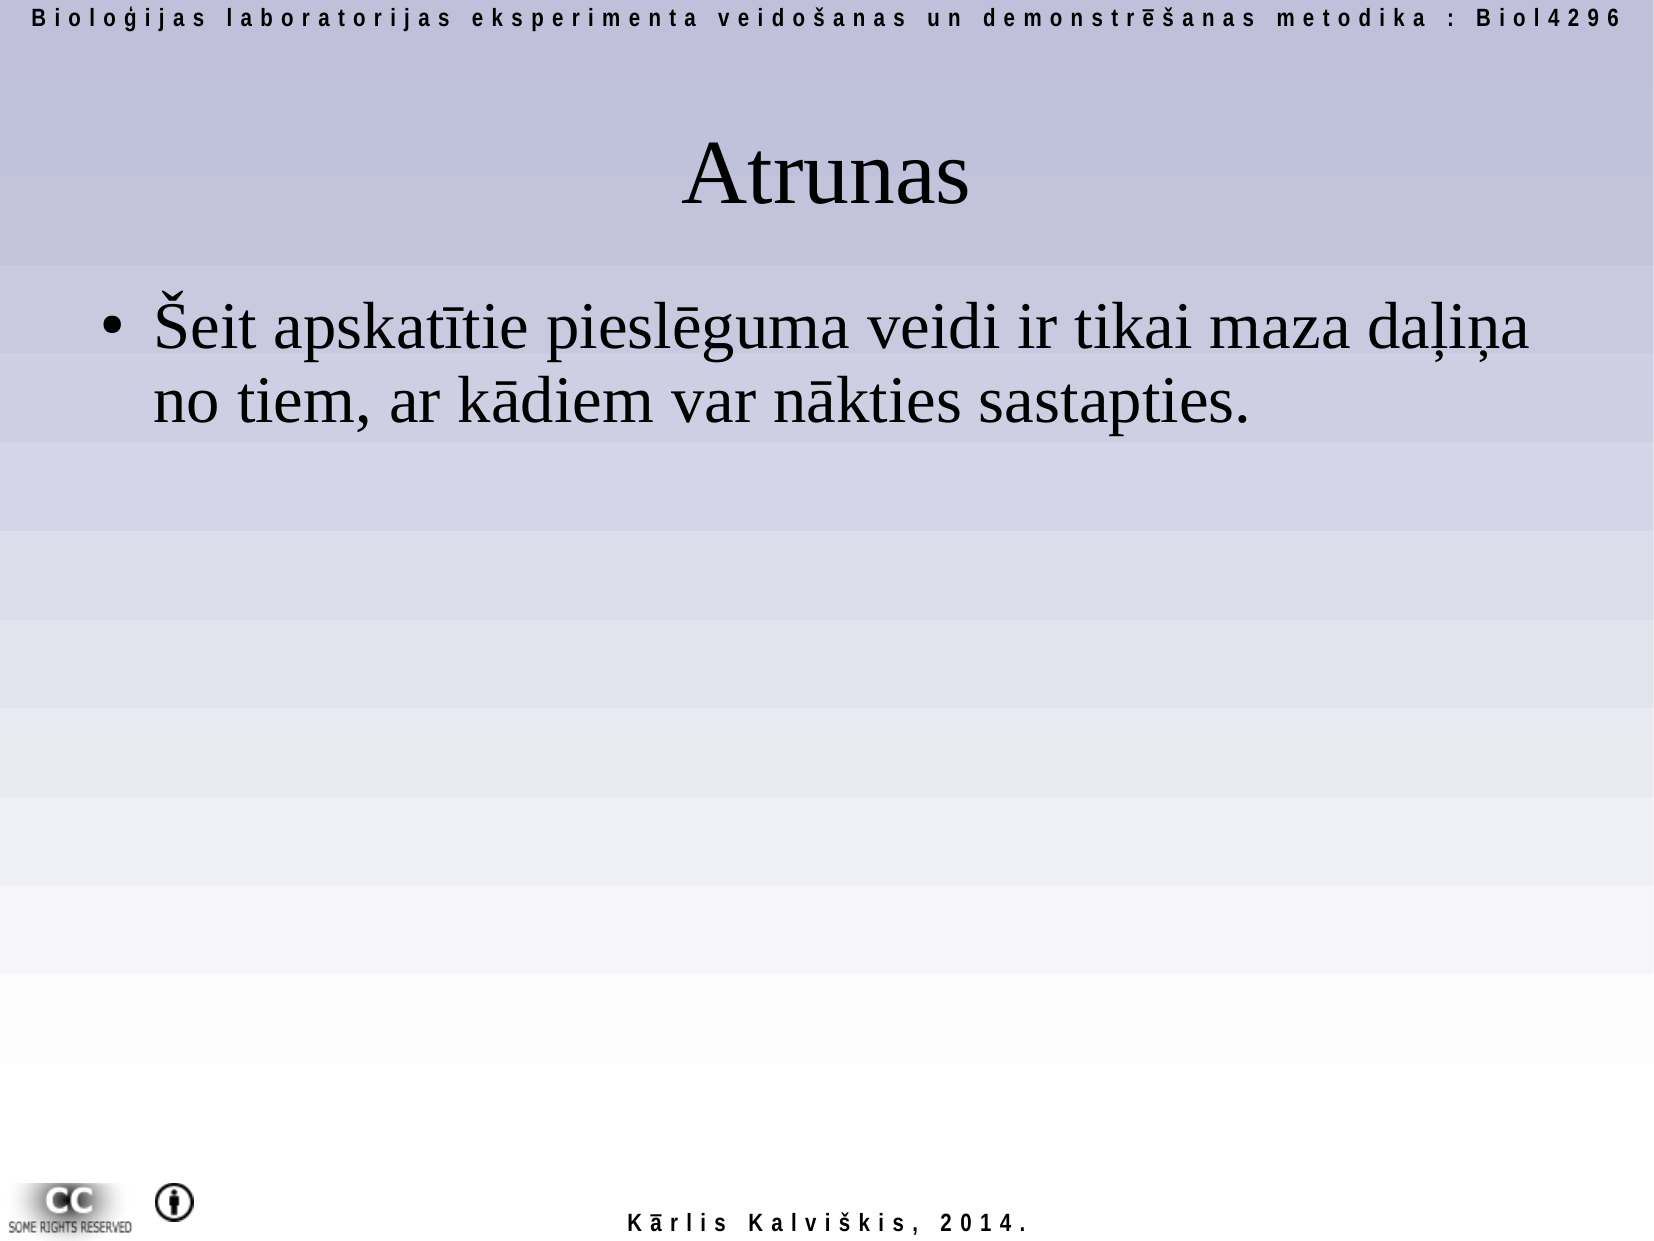

# Atrunas
Šeit apskatītie pieslēguma veidi ir tikai maza daļiņa no tiem, ar kādiem var nākties sastapties.